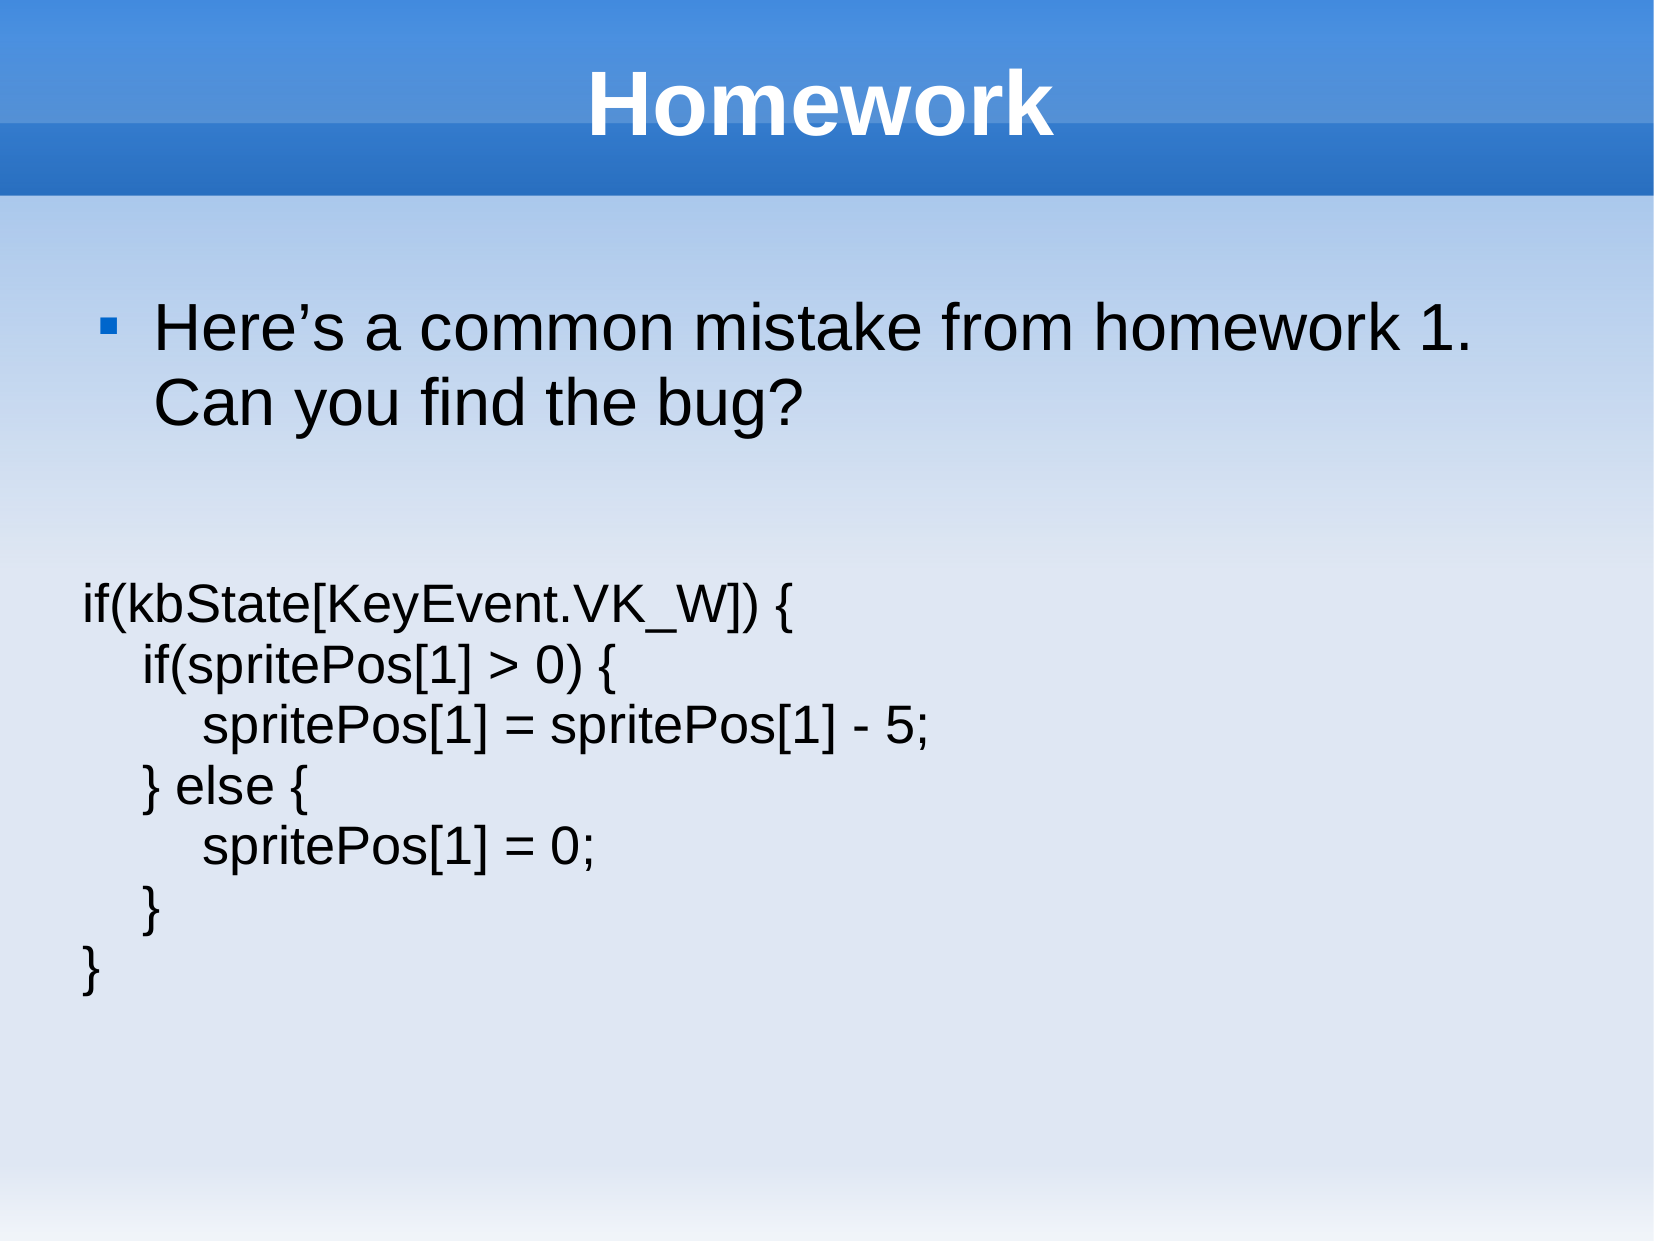

# Homework
Here’s a common mistake from homework 1. Can you find the bug?
if(kbState[KeyEvent.VK_W]) {
 if(spritePos[1] > 0) {
 spritePos[1] = spritePos[1] - 5;
 } else {
 spritePos[1] = 0;
 }
}